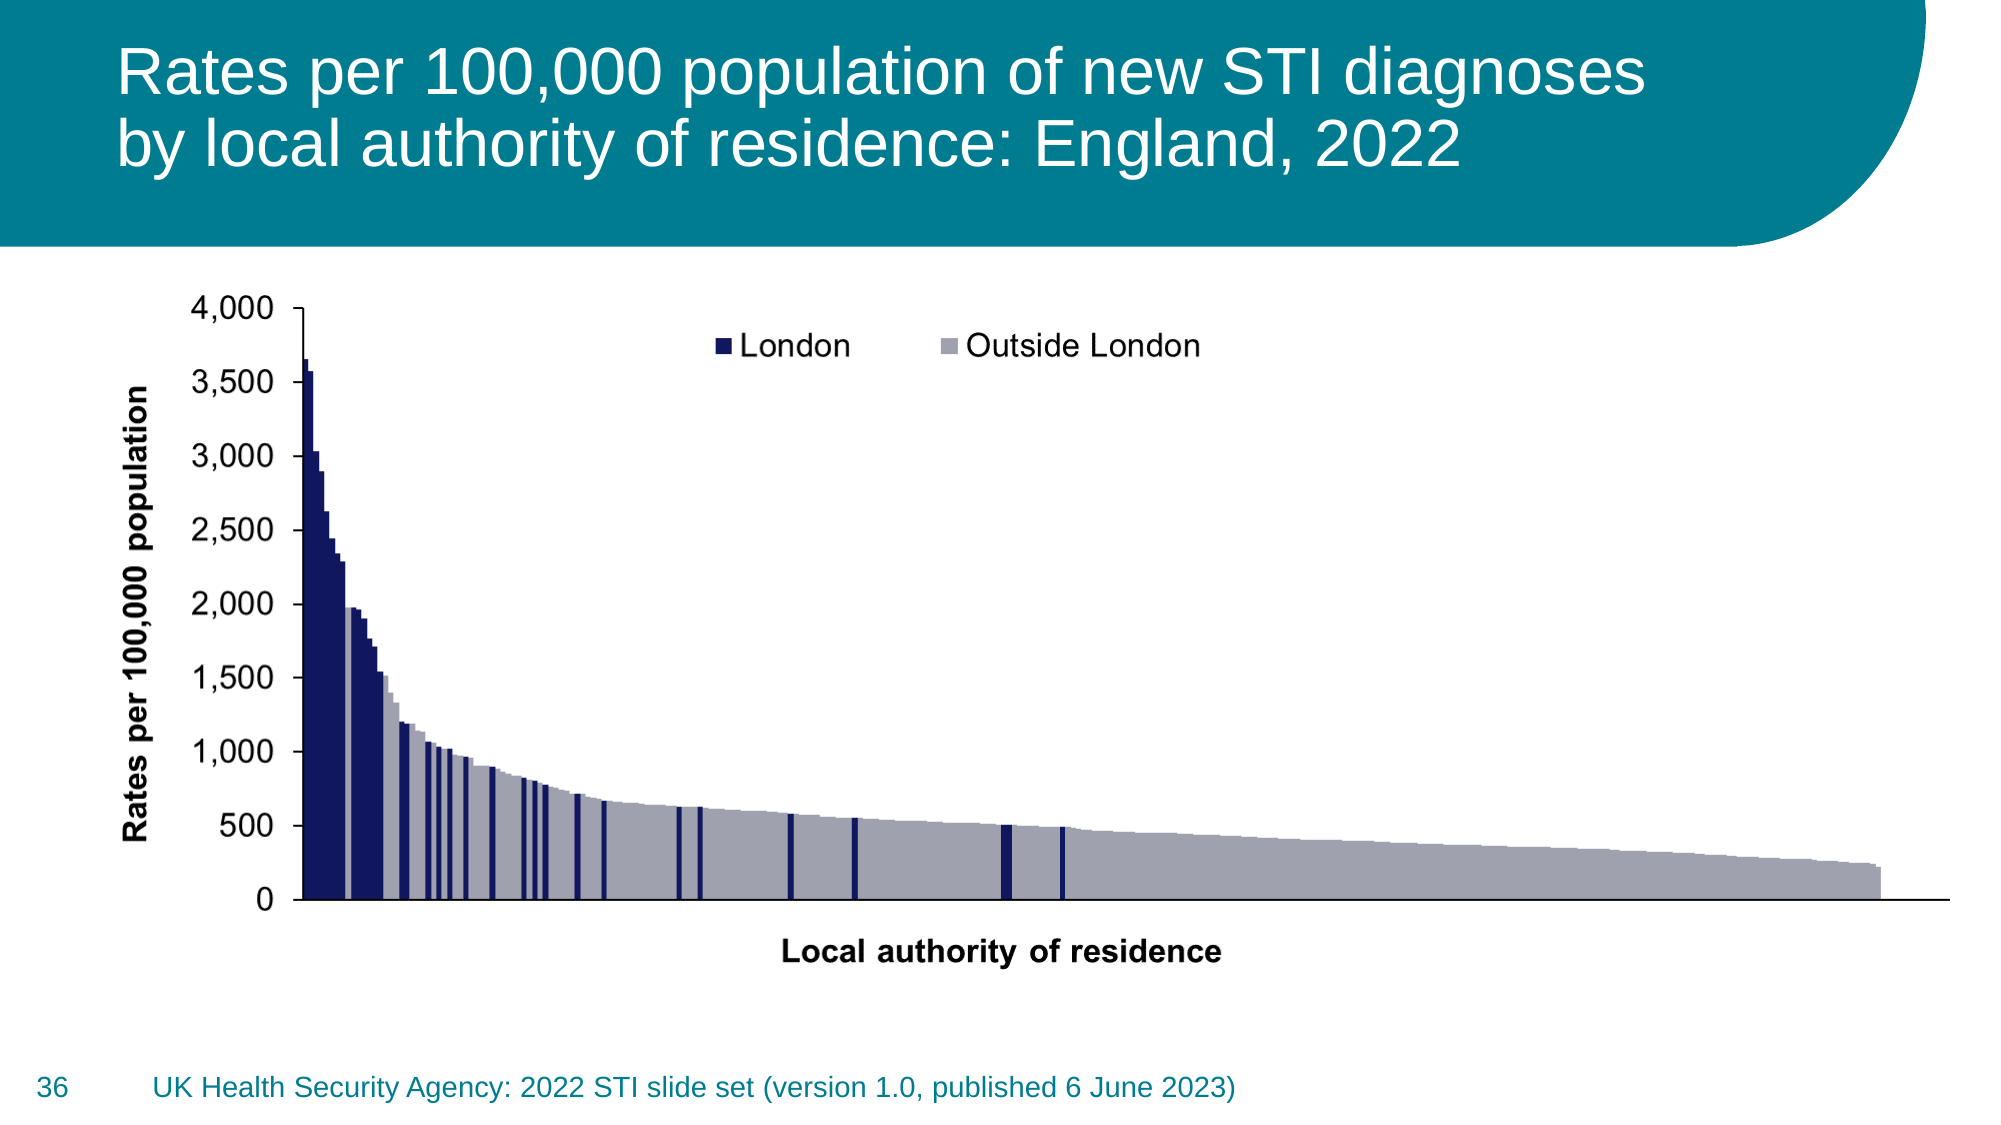

# Rates per 100,000 population of new STI diagnoses by local authority of residence: England, 2022
36
UK Health Security Agency: 2022 STI slide set (version 1.0, published 6 June 2023)